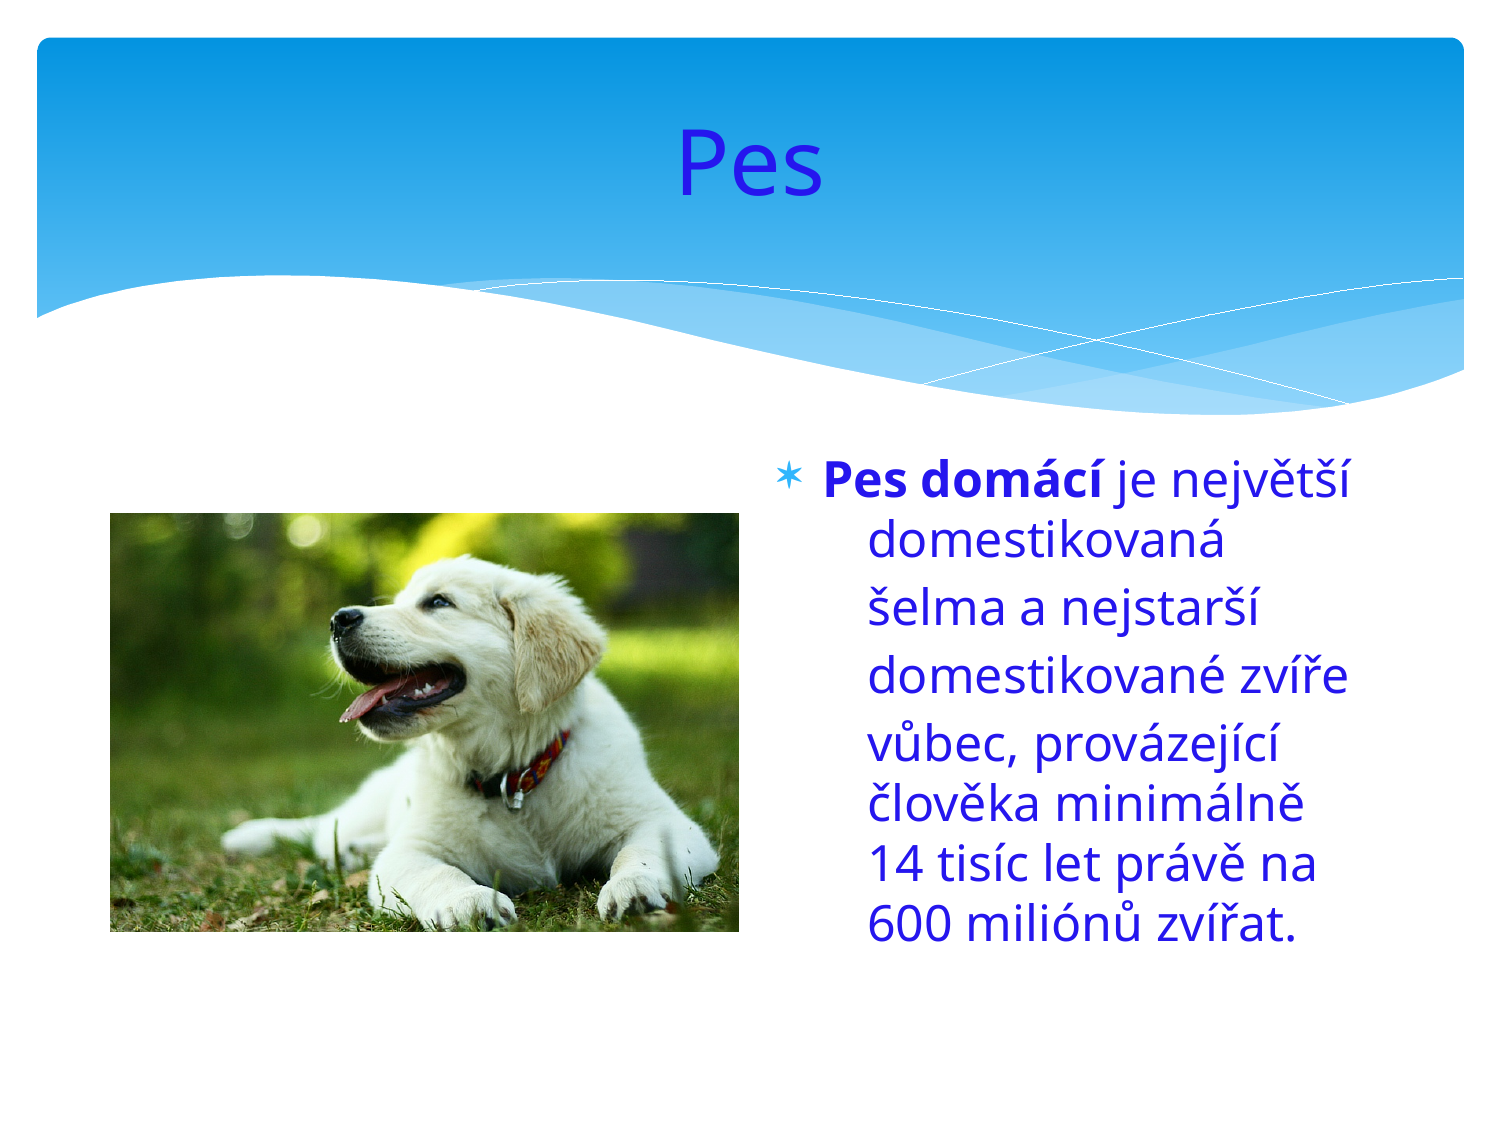

# Pes
Pes domácí je největší domestikovaná šelma a nejstarší domestikované zvíře vůbec, provázející člověka minimálně 14 tisíc let právě na 600 miliónů zvířat.